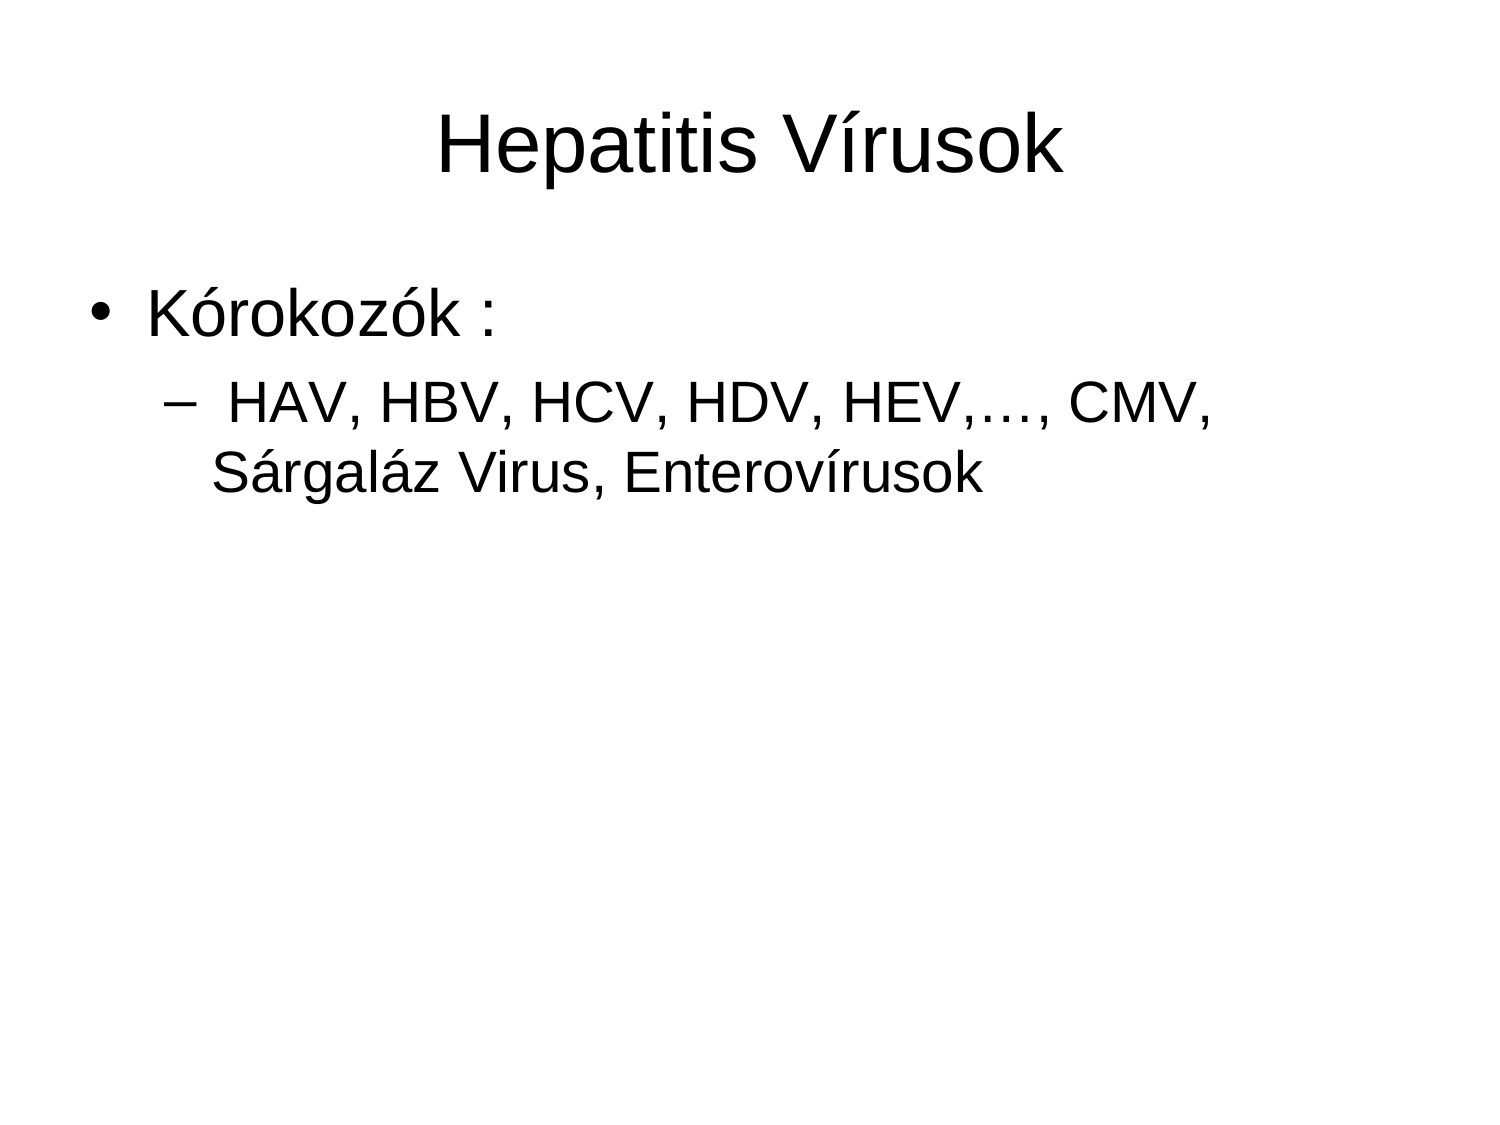

# Hepatitis Vírusok
Kórokozók :
 HAV, HBV, HCV, HDV, HEV,…, CMV, Sárgaláz Virus, Enterovírusok